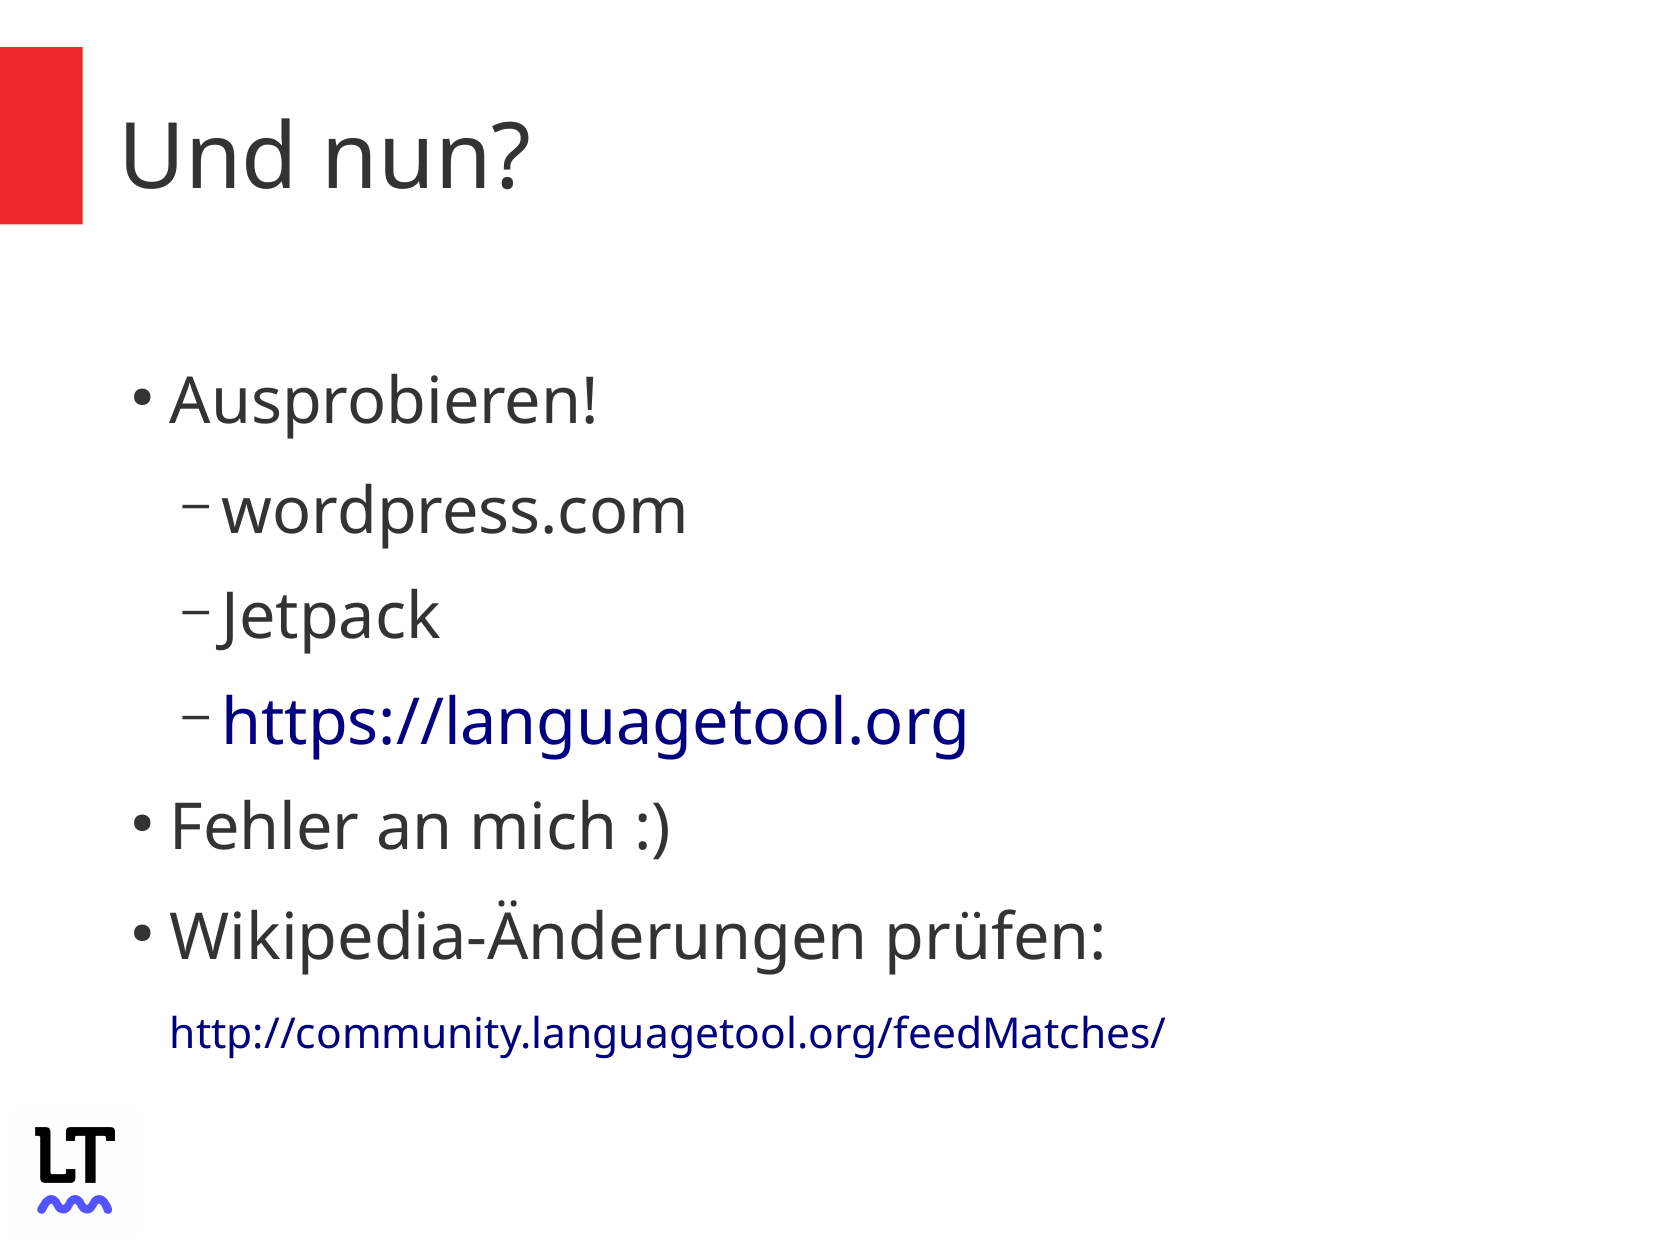

# Und nun?
Ausprobieren!
wordpress.com
Jetpack
https://languagetool.org
Fehler an mich :)
Wikipedia-Änderungen prüfen: http://community.languagetool.org/feedMatches/